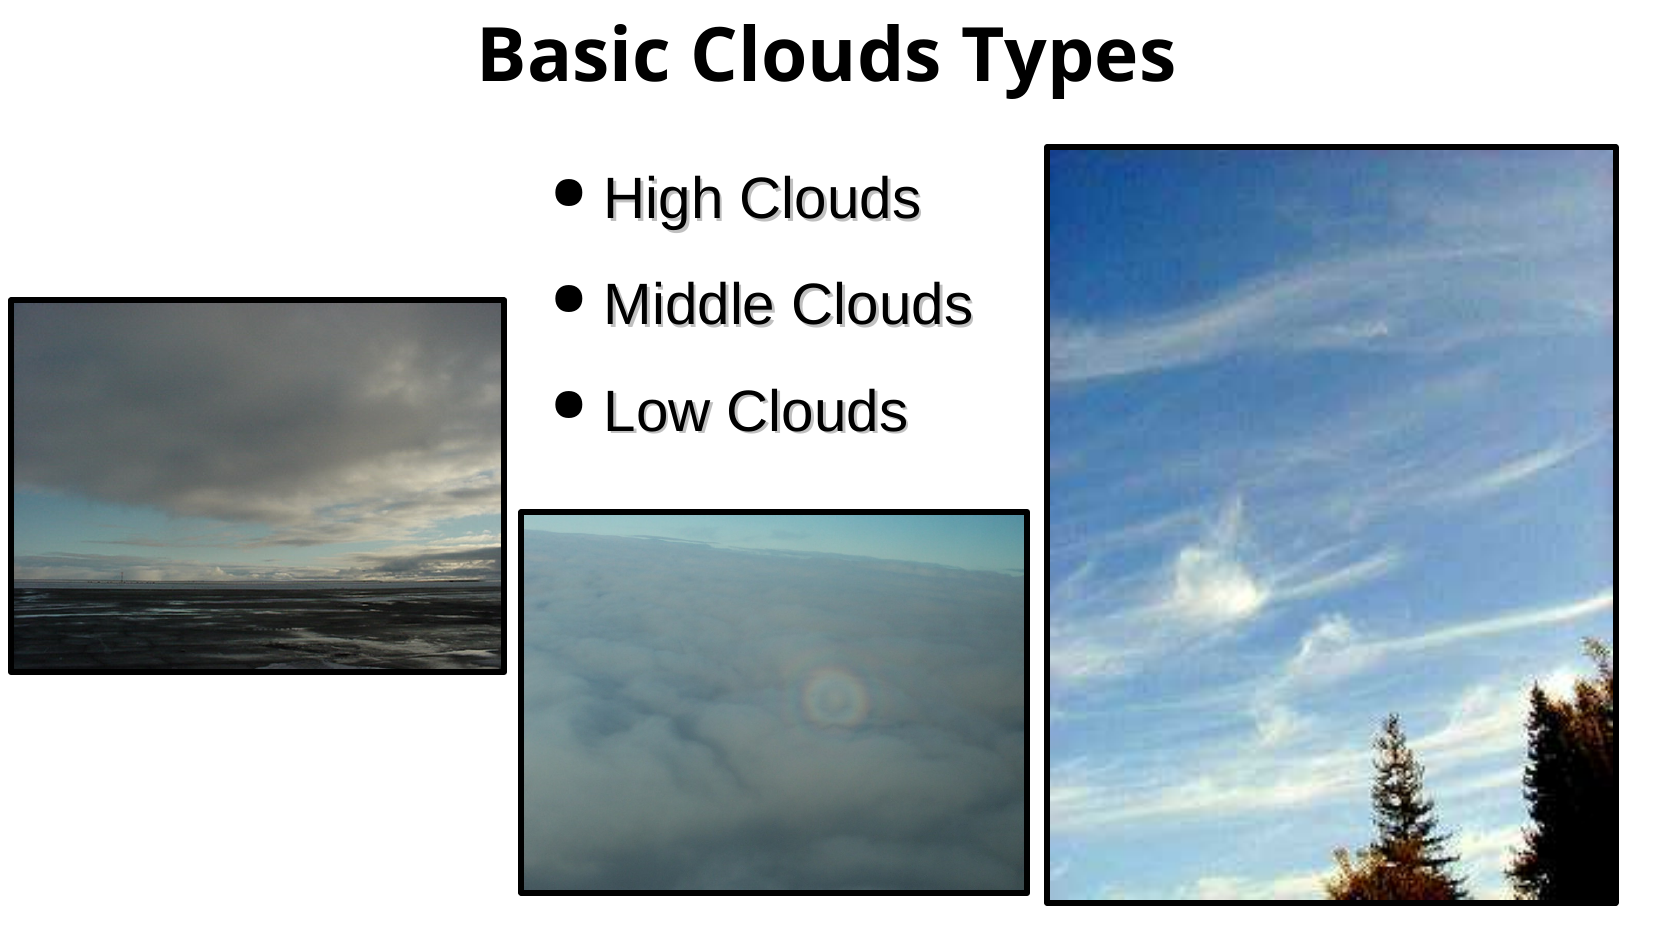

# Basic Clouds Types
 High Clouds
 Middle Clouds
 Low Clouds